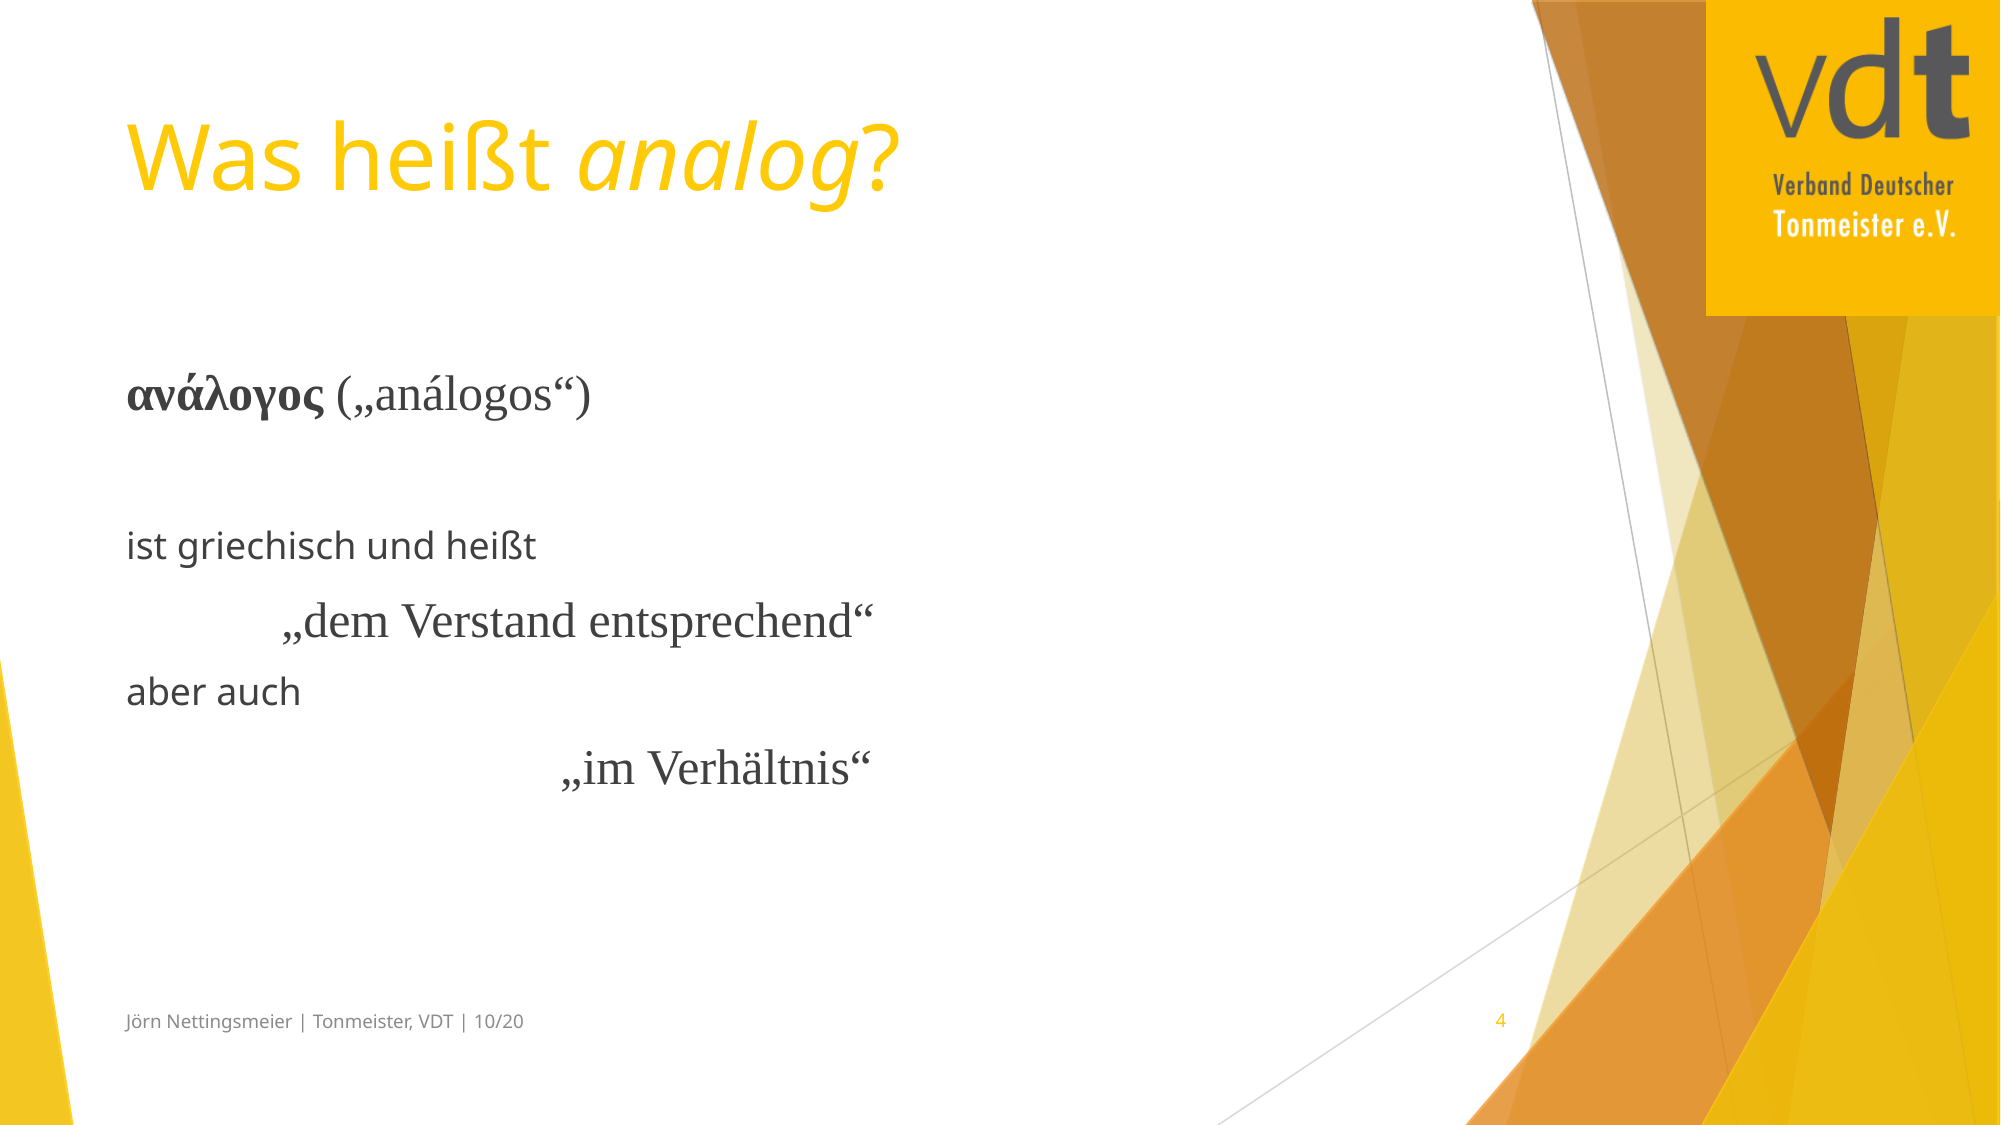

# Was heißt analog?
ανάλογος („análogos“)
ist griechisch und heißt
„dem Verstand entsprechend“
aber auch
„im Verhältnis“
Jörn Nettingsmeier | Tonmeister, VDT | 10/20